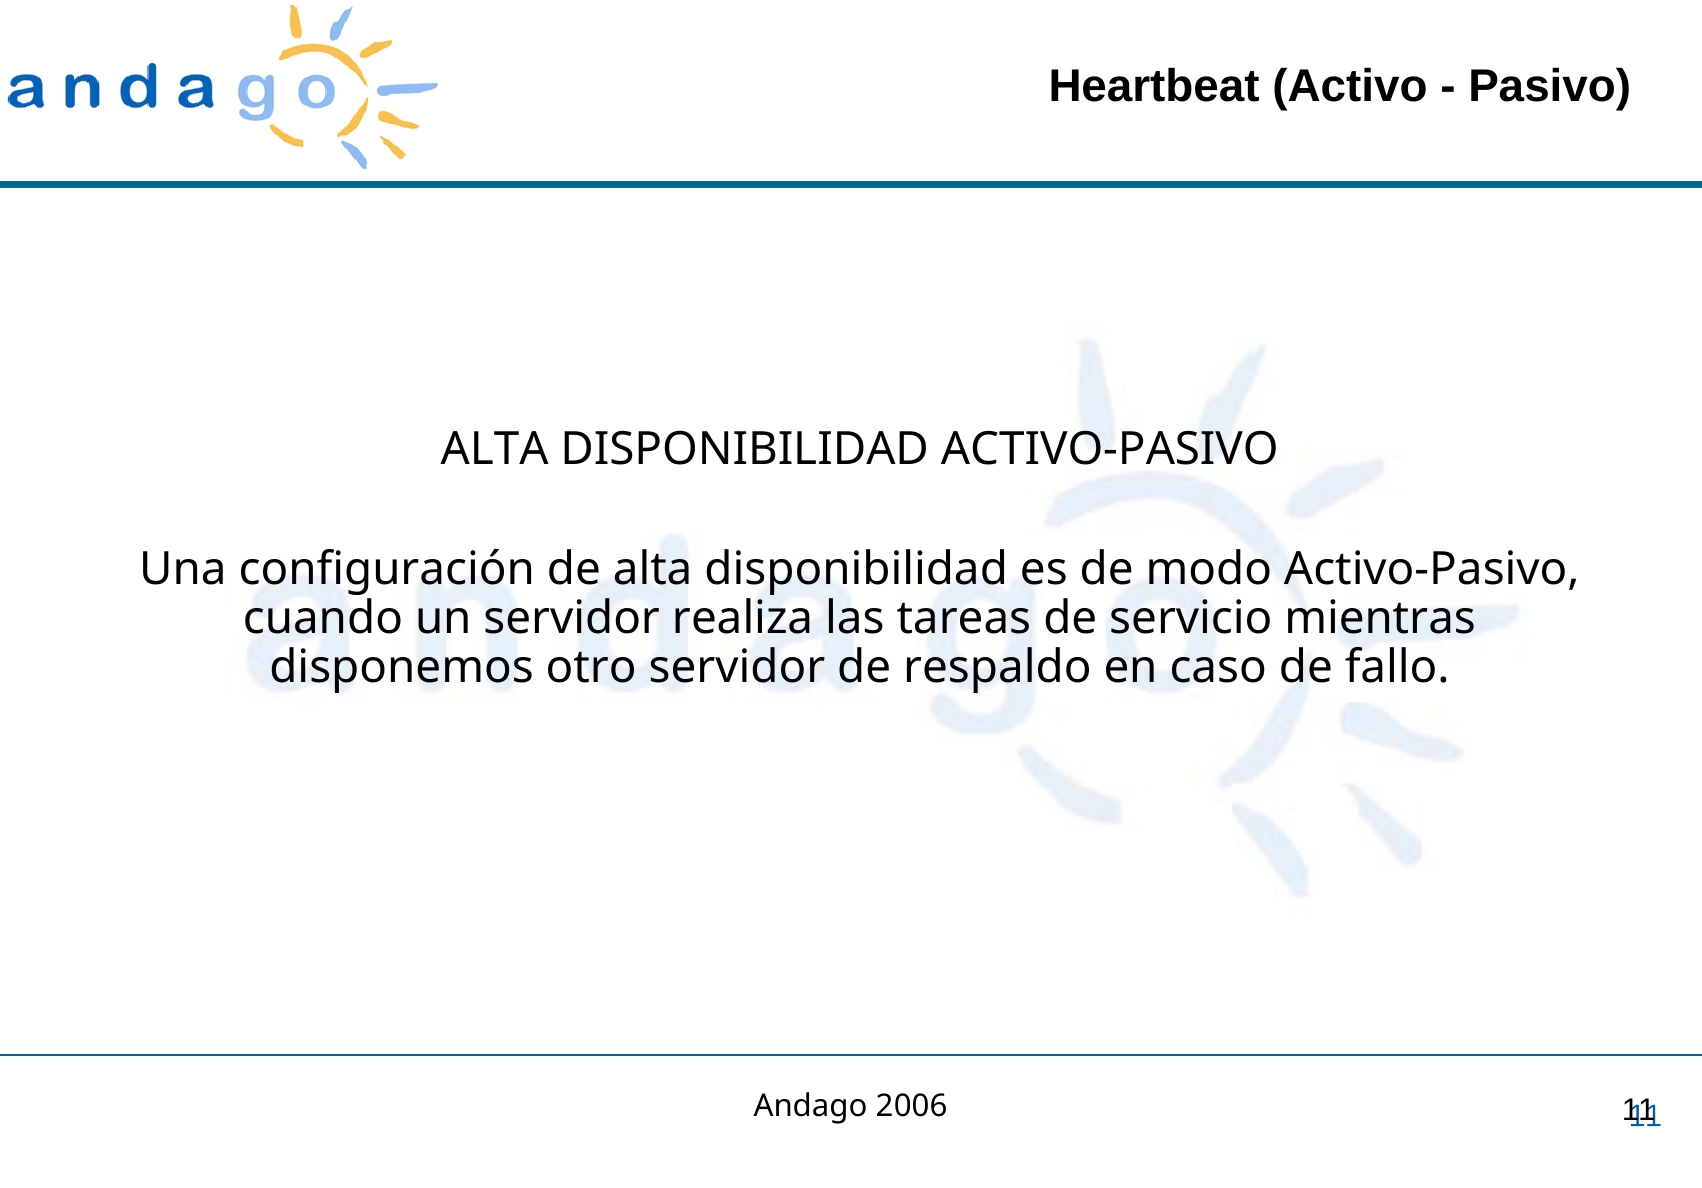

# Heartbeat (Activo - Pasivo)
ALTA DISPONIBILIDAD ACTIVO-PASIVO
Una configuración de alta disponibilidad es de modo Activo-Pasivo, cuando un servidor realiza las tareas de servicio mientras disponemos otro servidor de respaldo en caso de fallo.